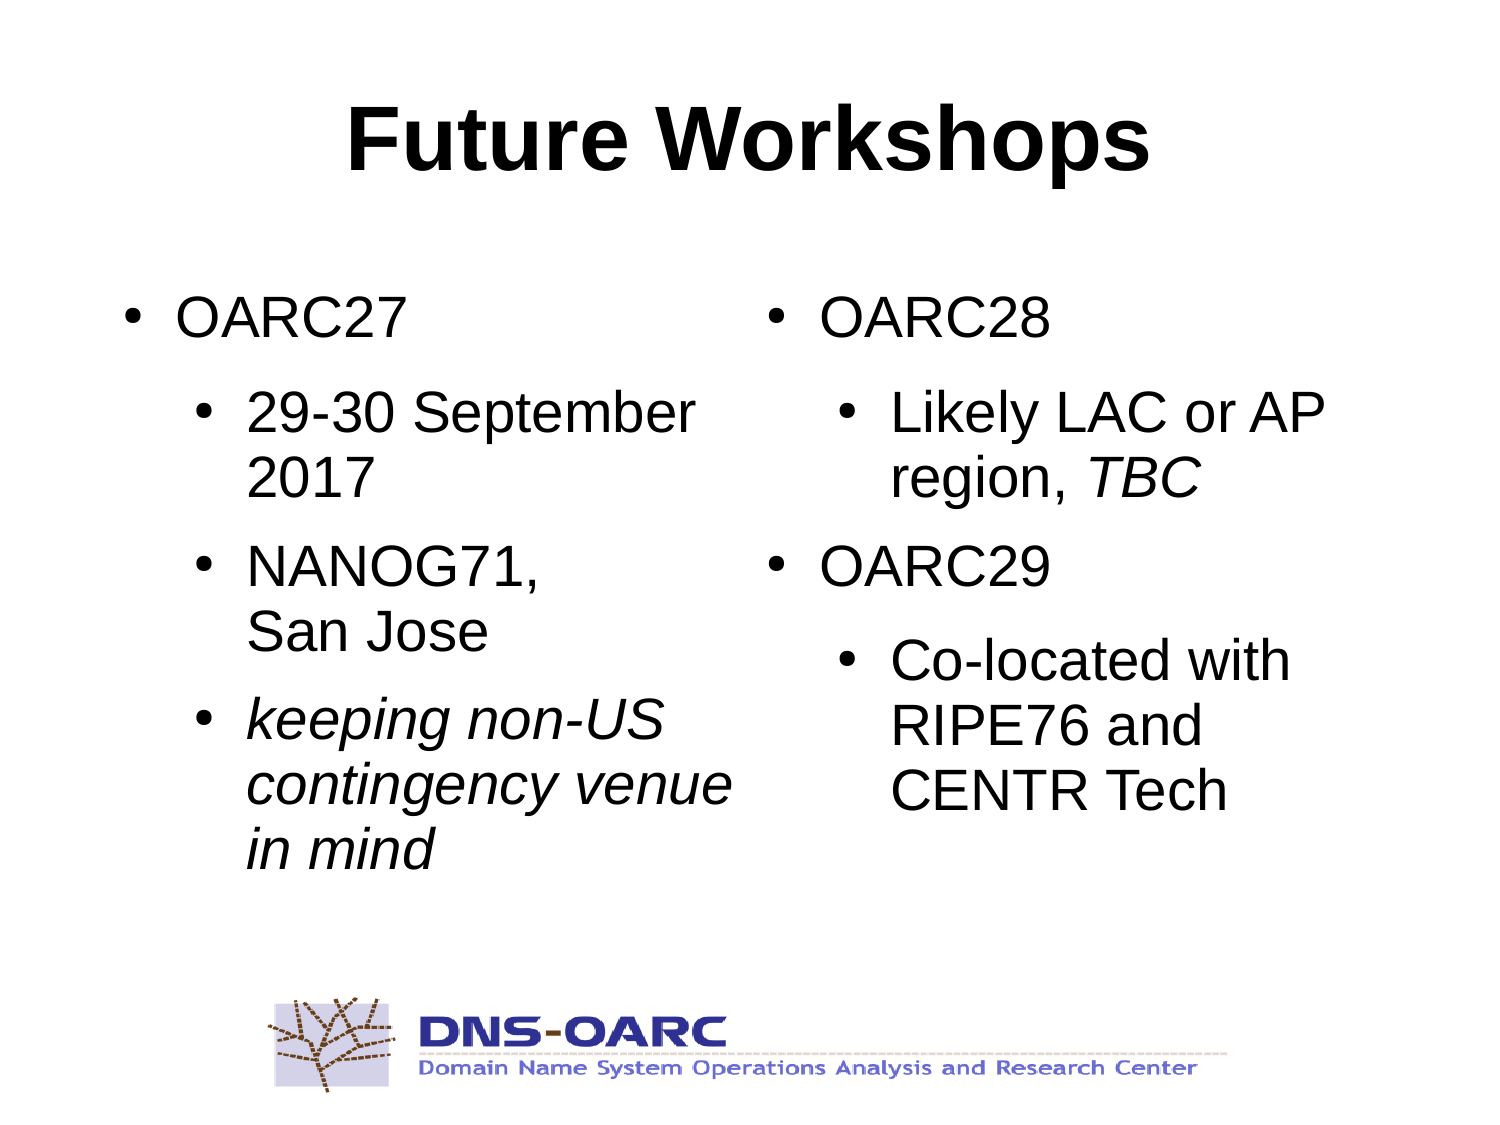

# Future Workshops
OARC27
29-30 September 2017
NANOG71,
San Jose
keeping non-US contingency venue in mind
OARC28
Likely LAC or AP region, TBC
OARC29
Co-located with RIPE76 and
CENTR Tech